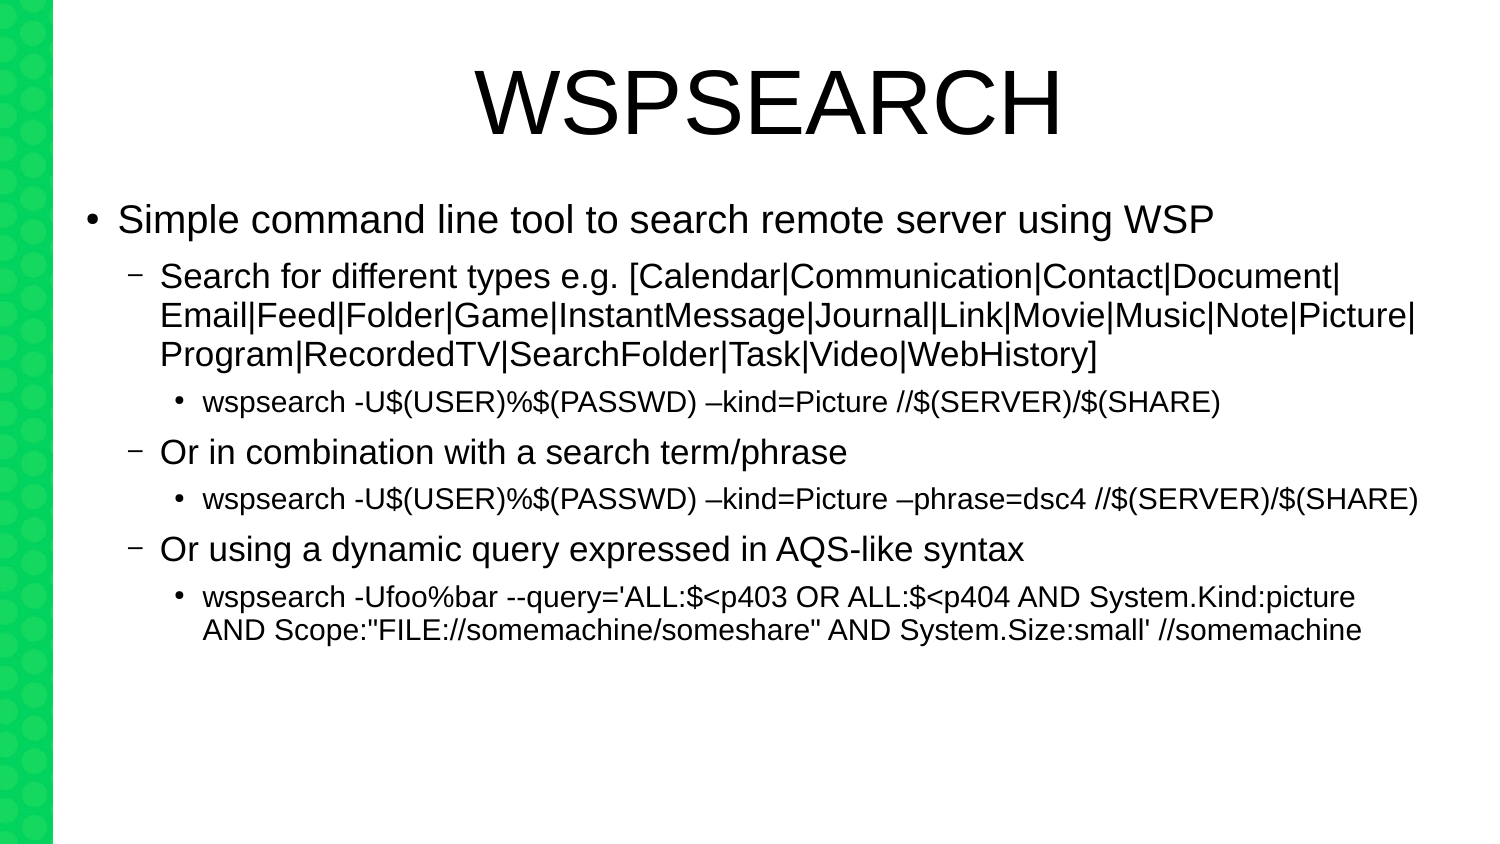

# WSPSEARCH
Simple command line tool to search remote server using WSP
Search for different types e.g. [Calendar|Communication|Contact|Document|Email|Feed|Folder|Game|InstantMessage|Journal|Link|Movie|Music|Note|Picture|Program|RecordedTV|SearchFolder|Task|Video|WebHistory]
wspsearch -U$(USER)%$(PASSWD) –kind=Picture //$(SERVER)/$(SHARE)
Or in combination with a search term/phrase
wspsearch -U$(USER)%$(PASSWD) –kind=Picture –phrase=dsc4 //$(SERVER)/$(SHARE)
Or using a dynamic query expressed in AQS-like syntax
wspsearch -Ufoo%bar --query='ALL:$<p403 OR ALL:$<p404 AND System.Kind:picture AND Scope:"FILE://somemachine/someshare" AND System.Size:small' //somemachine